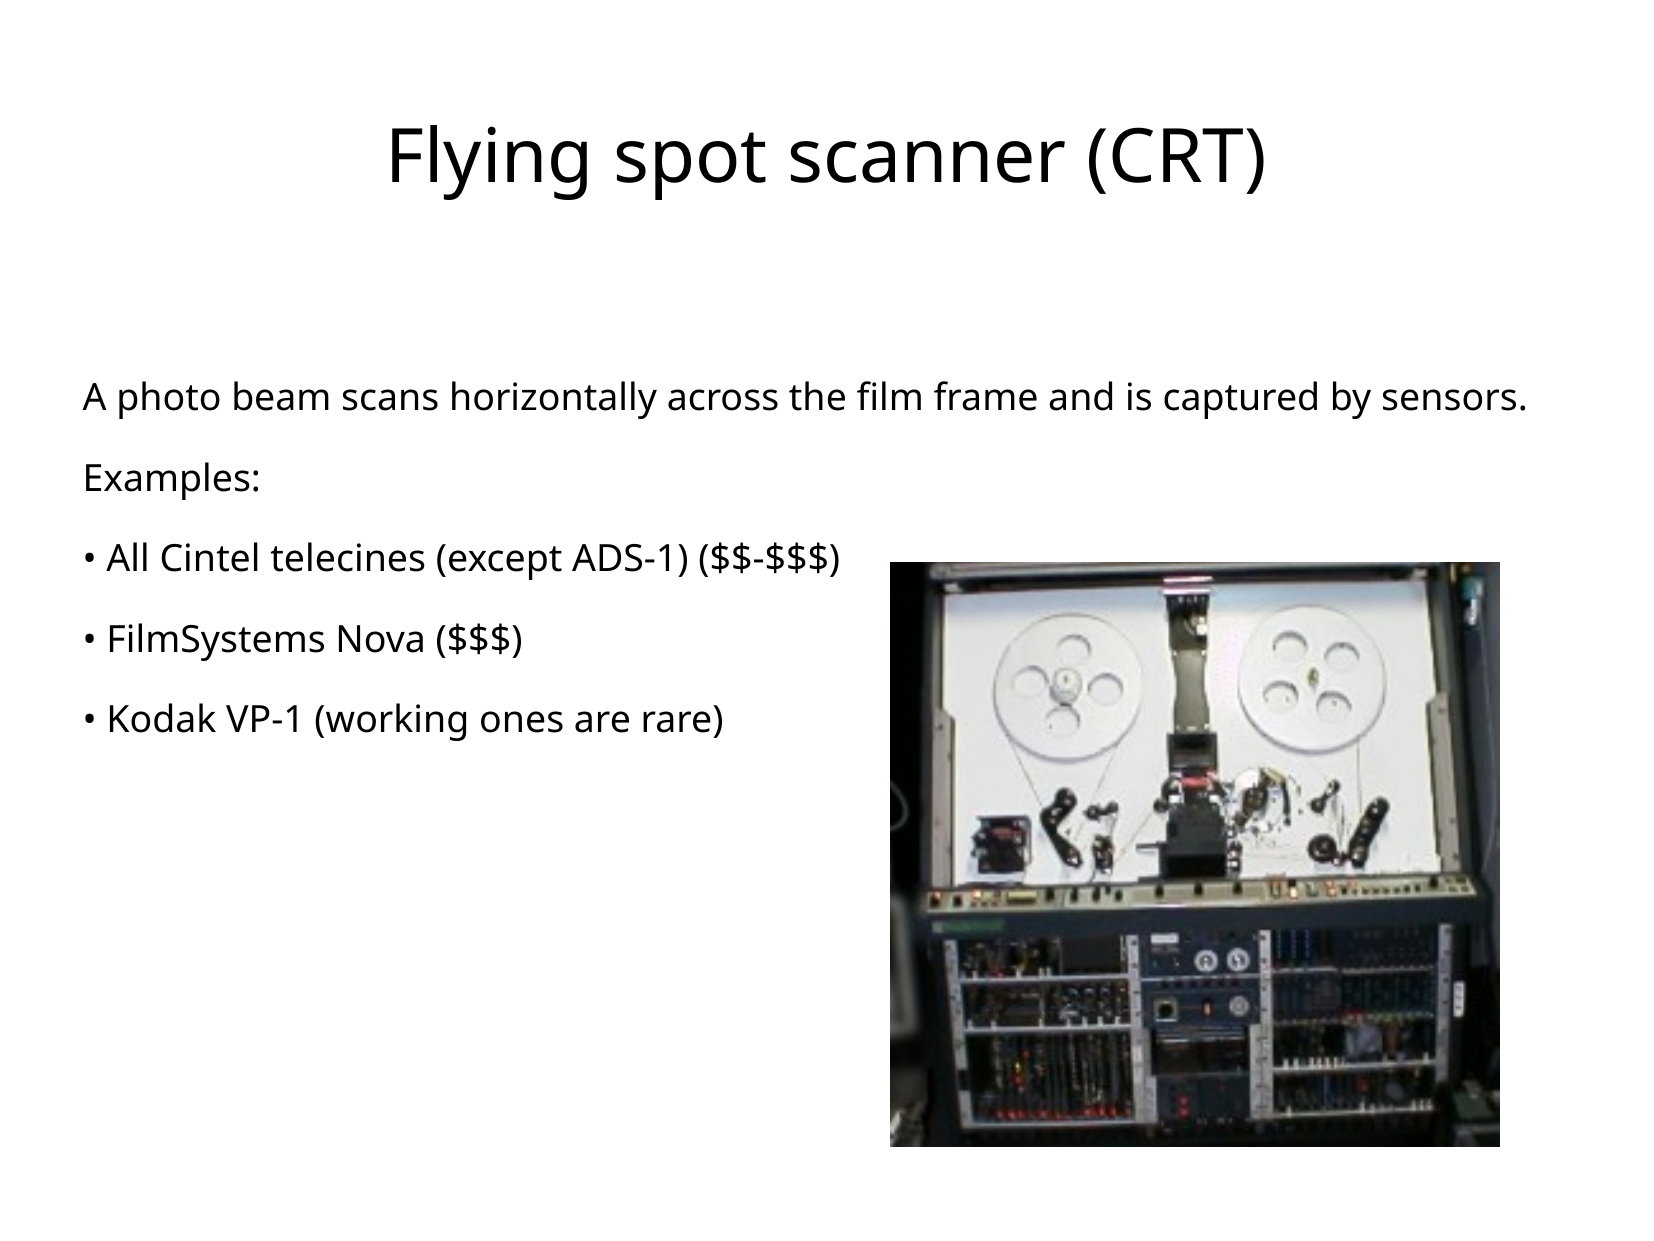

# Flying spot scanner (CRT)
A photo beam scans horizontally across the film frame and is captured by sensors.
Examples:
• All Cintel telecines (except ADS-1) ($$-$$$)
• FilmSystems Nova ($$$)
• Kodak VP-1 (working ones are rare)